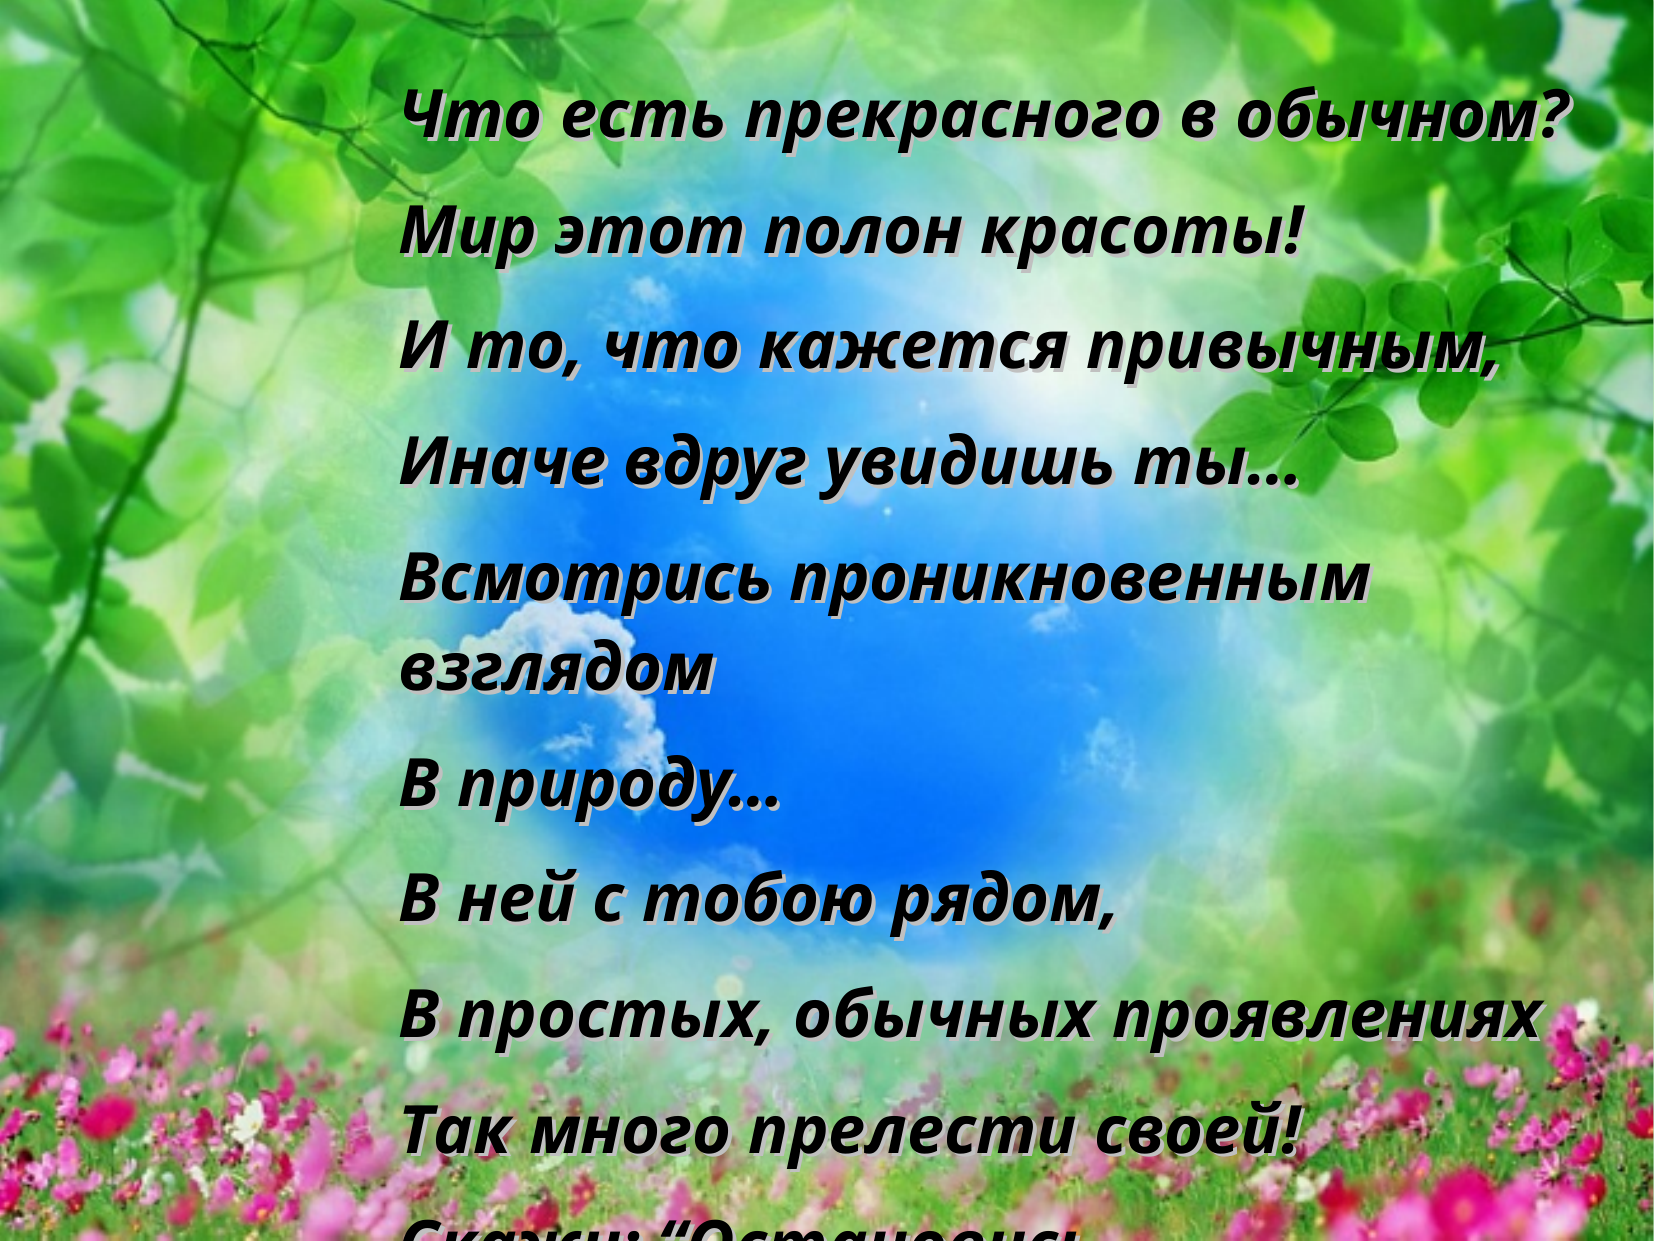

Что есть прекрасного в обычном?
Мир этот полон красоты!
И то, что кажется привычным,
Иначе вдруг увидишь ты…
Всмотрись проникновенным взглядом
В природу…
В ней с тобою рядом,
В простых, обычных проявлениях
Так много прелести своей!
Скажи: “Остановись, мгновенье!...”